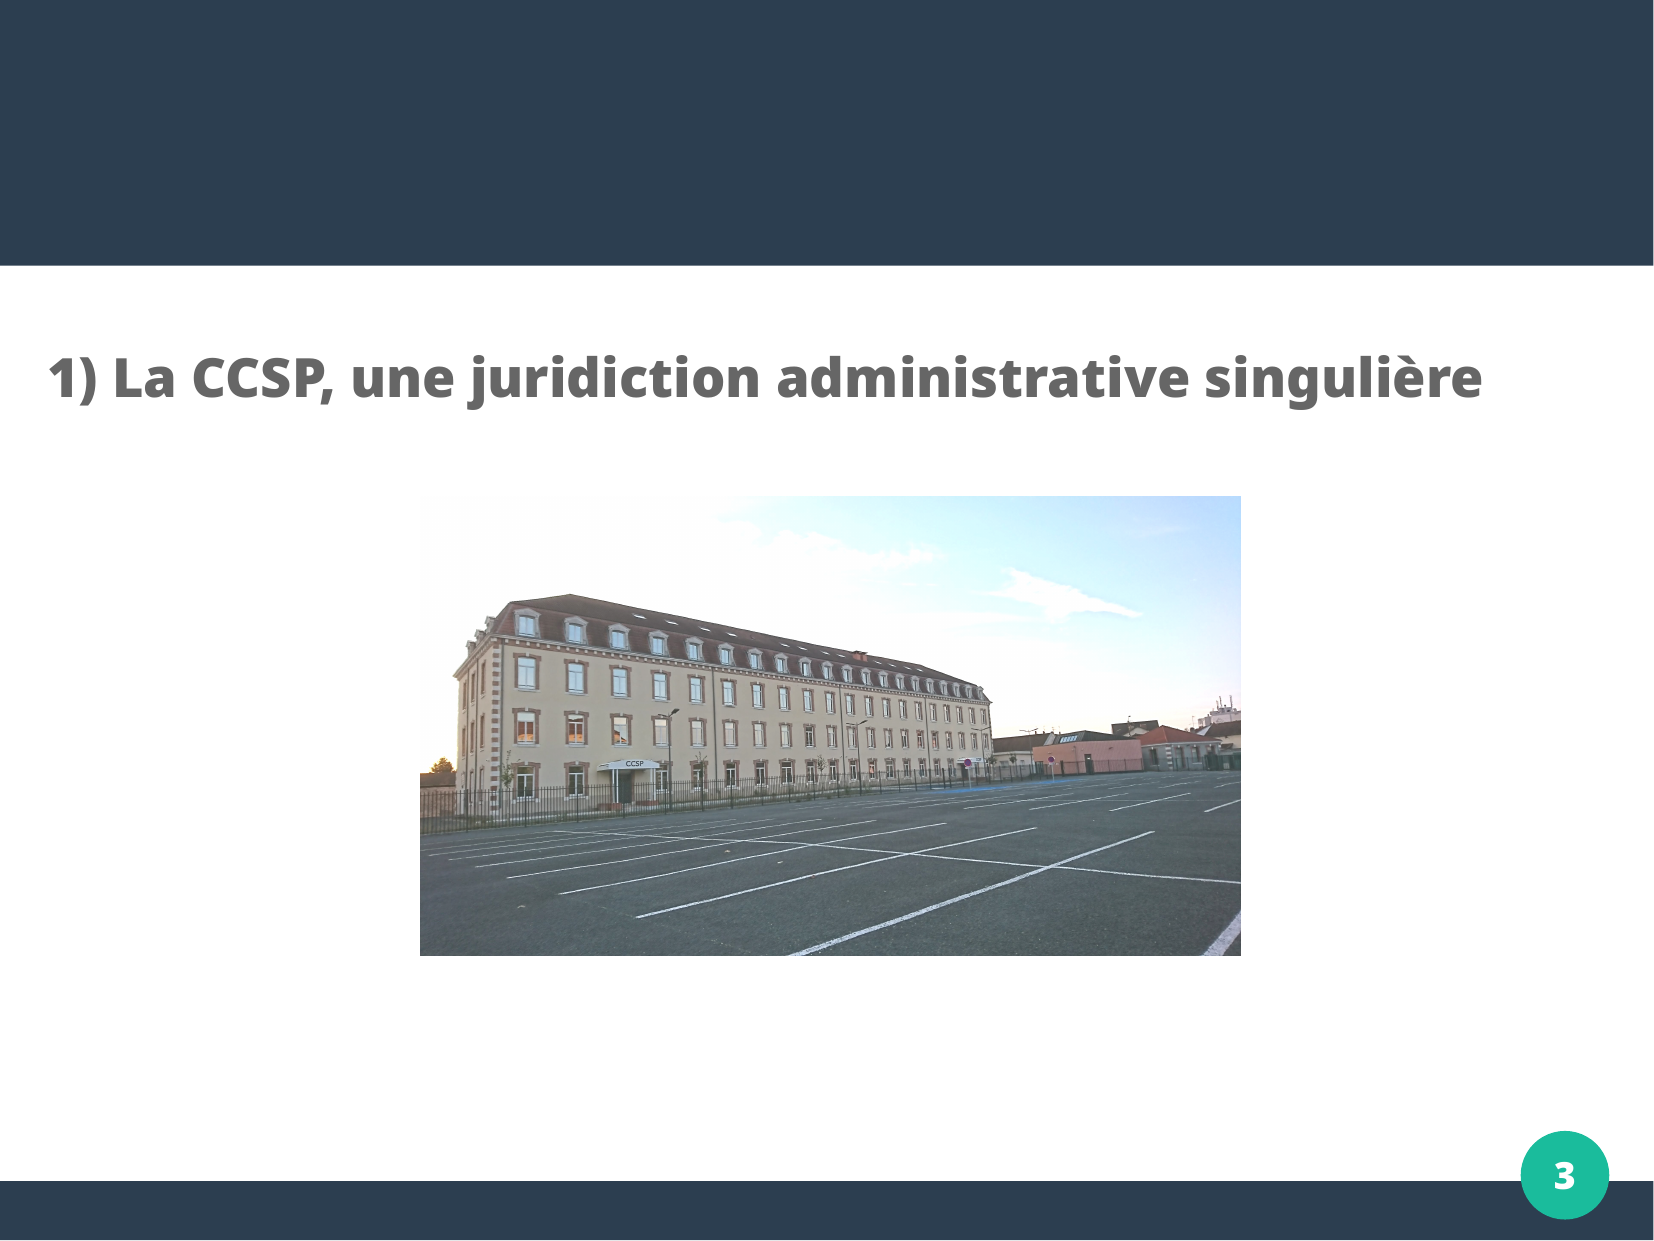

#
1) La CCSP, une juridiction administrative singulière
3